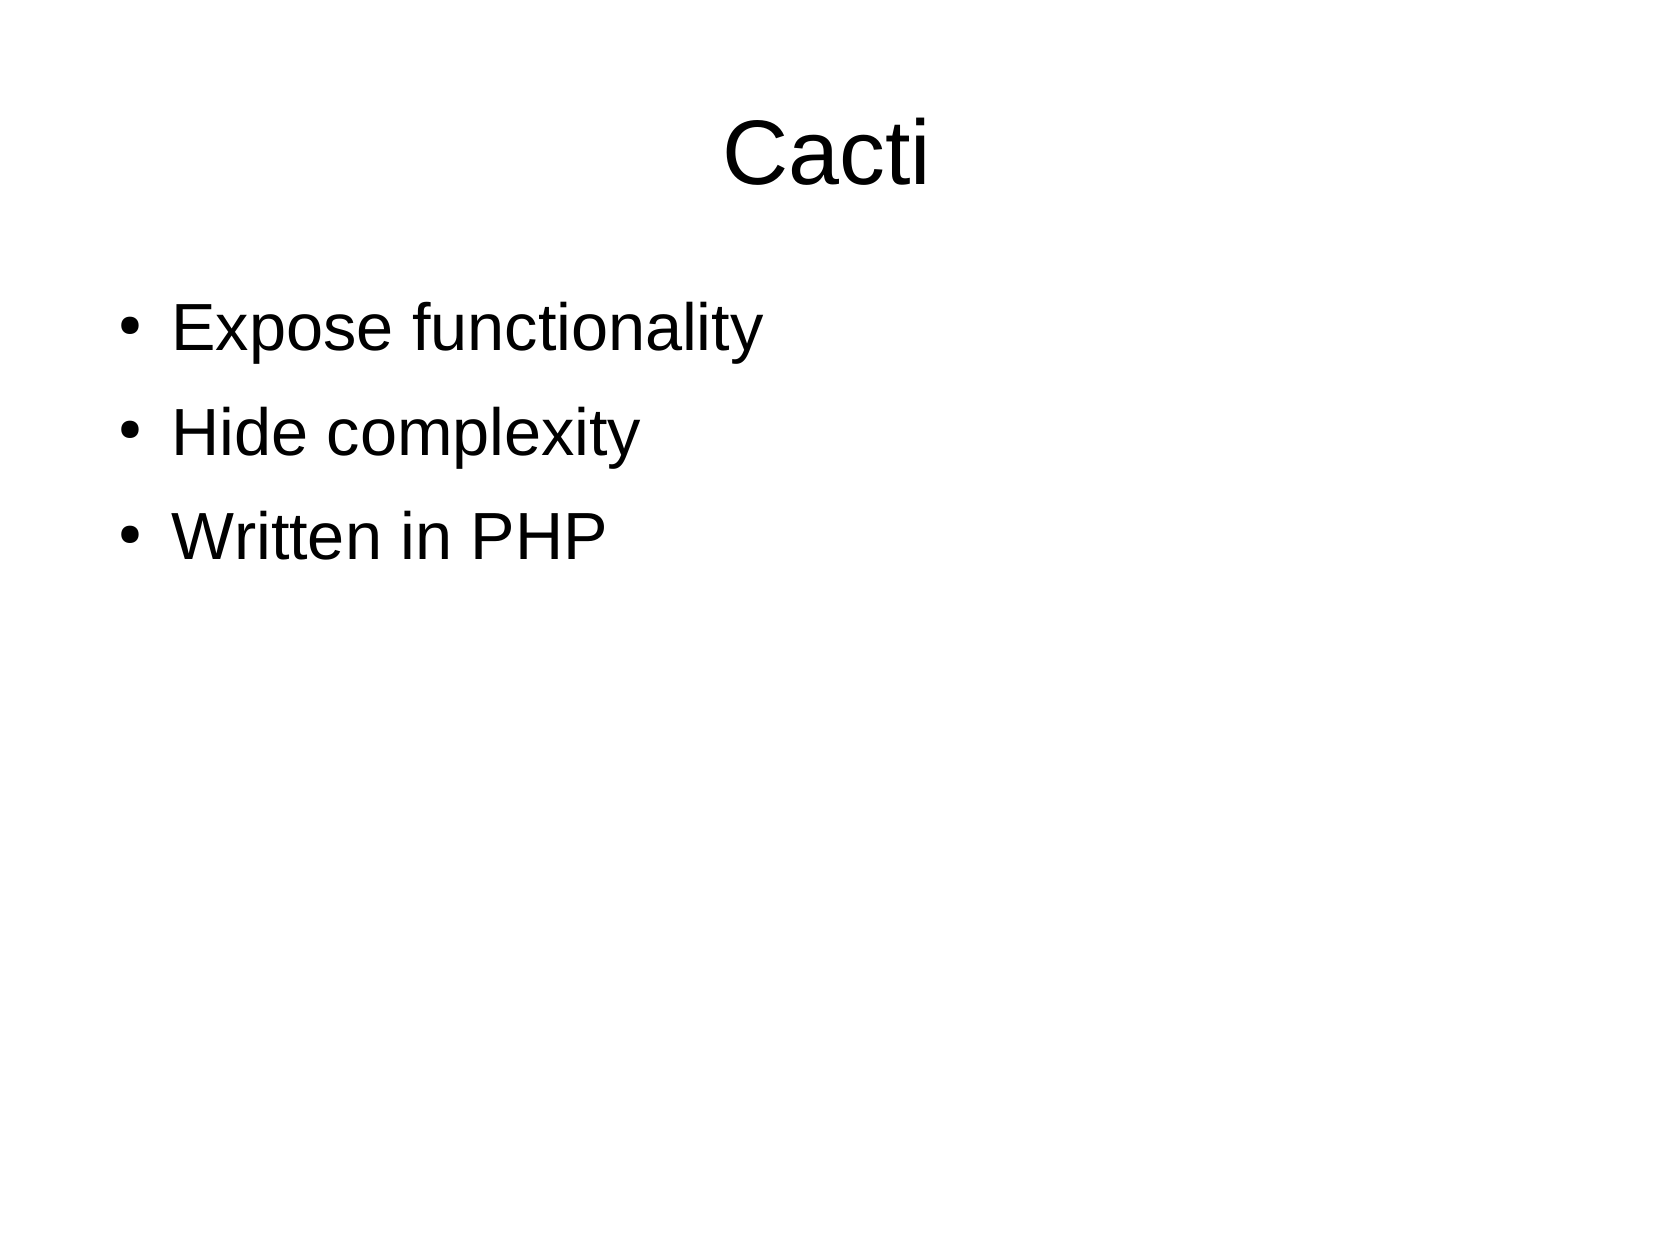

# Cacti
Expose functionality
Hide complexity
Written in PHP